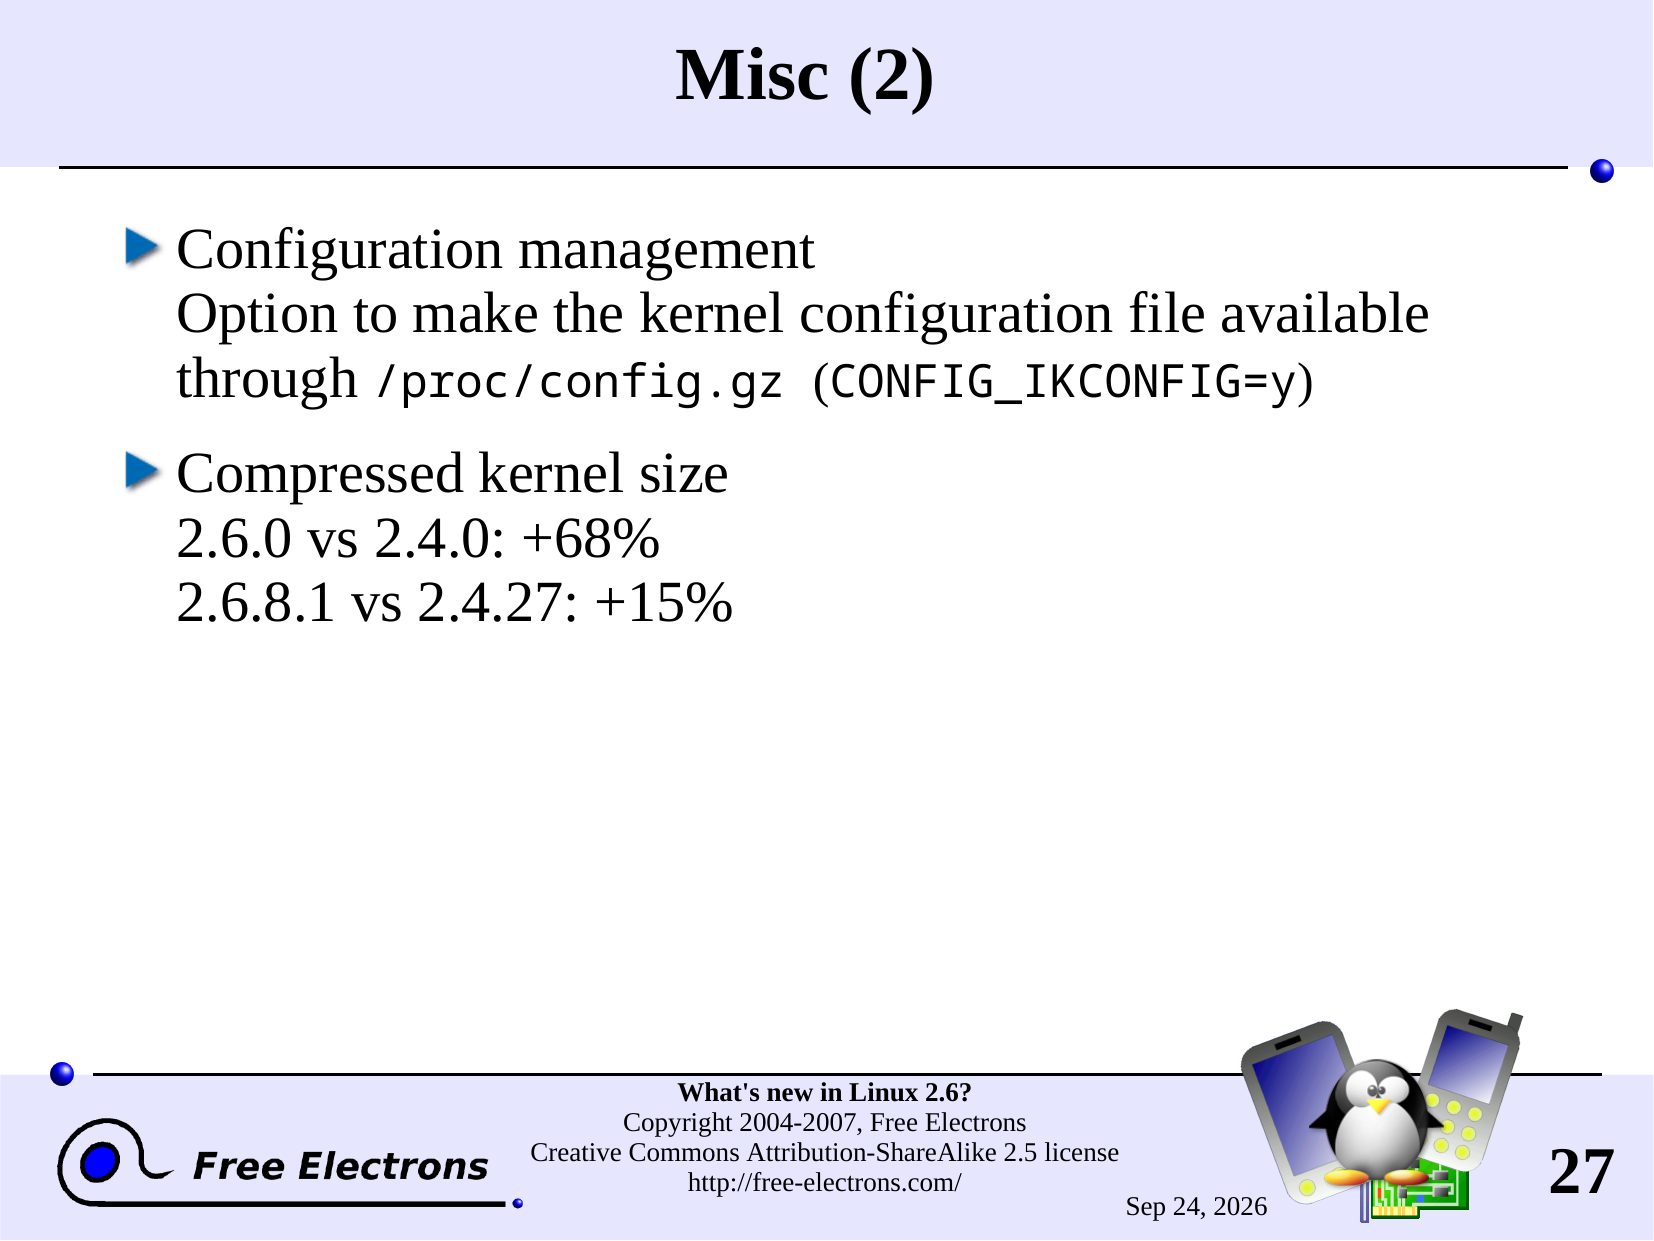

# Misc (2)
Configuration management
Option to make the kernel configuration file available through /proc/config.gz (CONFIG_IKCONFIG=y)
Compressed kernel size
2.6.0 vs 2.4.0: +68%
2.6.8.1 vs 2.4.27: +15%